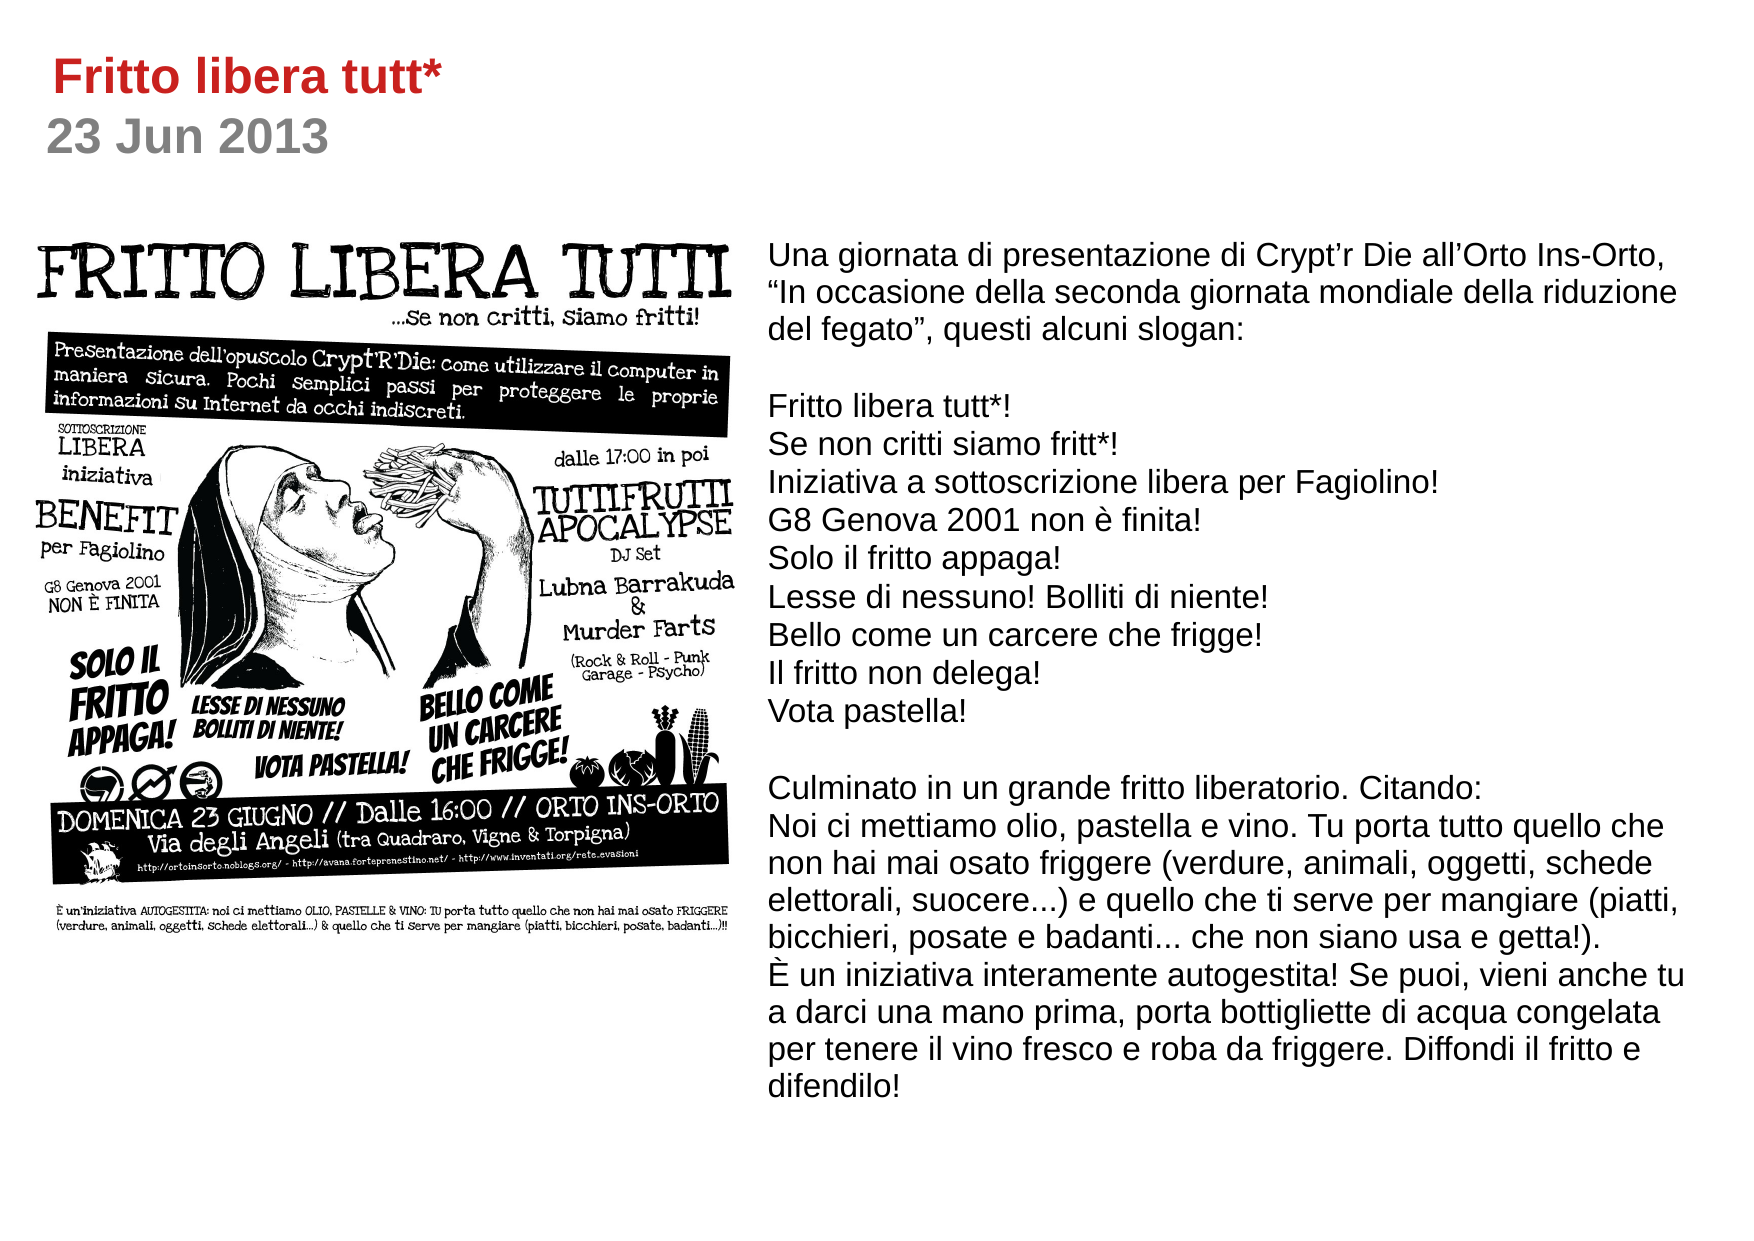

# Fritto libera tutt*
23 Jun 2013
Una giornata di presentazione di Crypt’r Die all’Orto Ins-Orto, “In occasione della seconda giornata mondiale della riduzione del fegato”, questi alcuni slogan:
Fritto libera tutt*!
Se non critti siamo fritt*!
Iniziativa a sottoscrizione libera per Fagiolino!
G8 Genova 2001 non è finita!
Solo il fritto appaga!
Lesse di nessuno! Bolliti di niente!
Bello come un carcere che frigge!
Il fritto non delega!
Vota pastella!
Culminato in un grande fritto liberatorio. Citando:
Noi ci mettiamo olio, pastella e vino. Tu porta tutto quello che non hai mai osato friggere (verdure, animali, oggetti, schede elettorali, suocere...) e quello che ti serve per mangiare (piatti, bicchieri, posate e badanti... che non siano usa e getta!).
È un iniziativa interamente autogestita! Se puoi, vieni anche tu a darci una mano prima, porta bottigliette di acqua congelata per tenere il vino fresco e roba da friggere. Diffondi il fritto e difendilo!